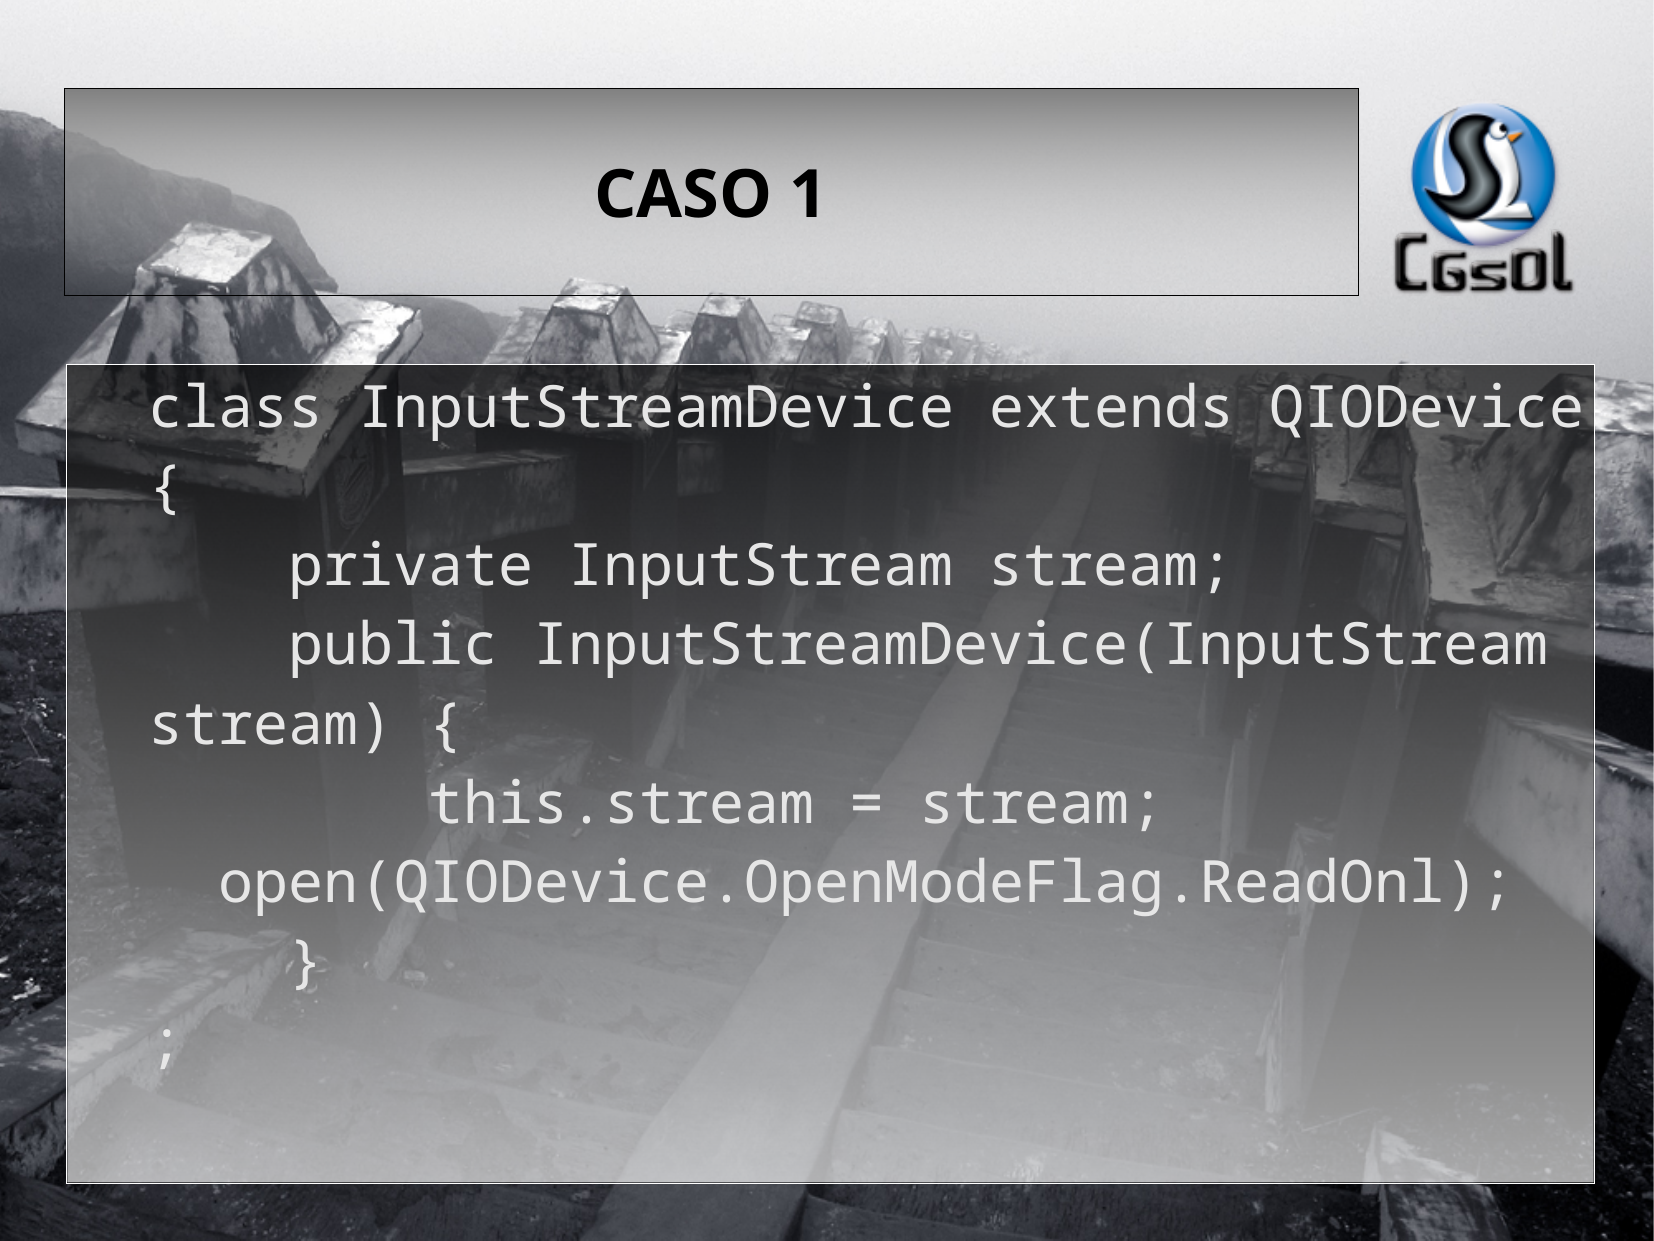

# CASO 1
class InputStreamDevice extends QIODevice
{
 private InputStream stream;
 public InputStreamDevice(InputStream stream) {
 this.stream = stream;
 open(QIODevice.OpenModeFlag.ReadOnl);
 }
;